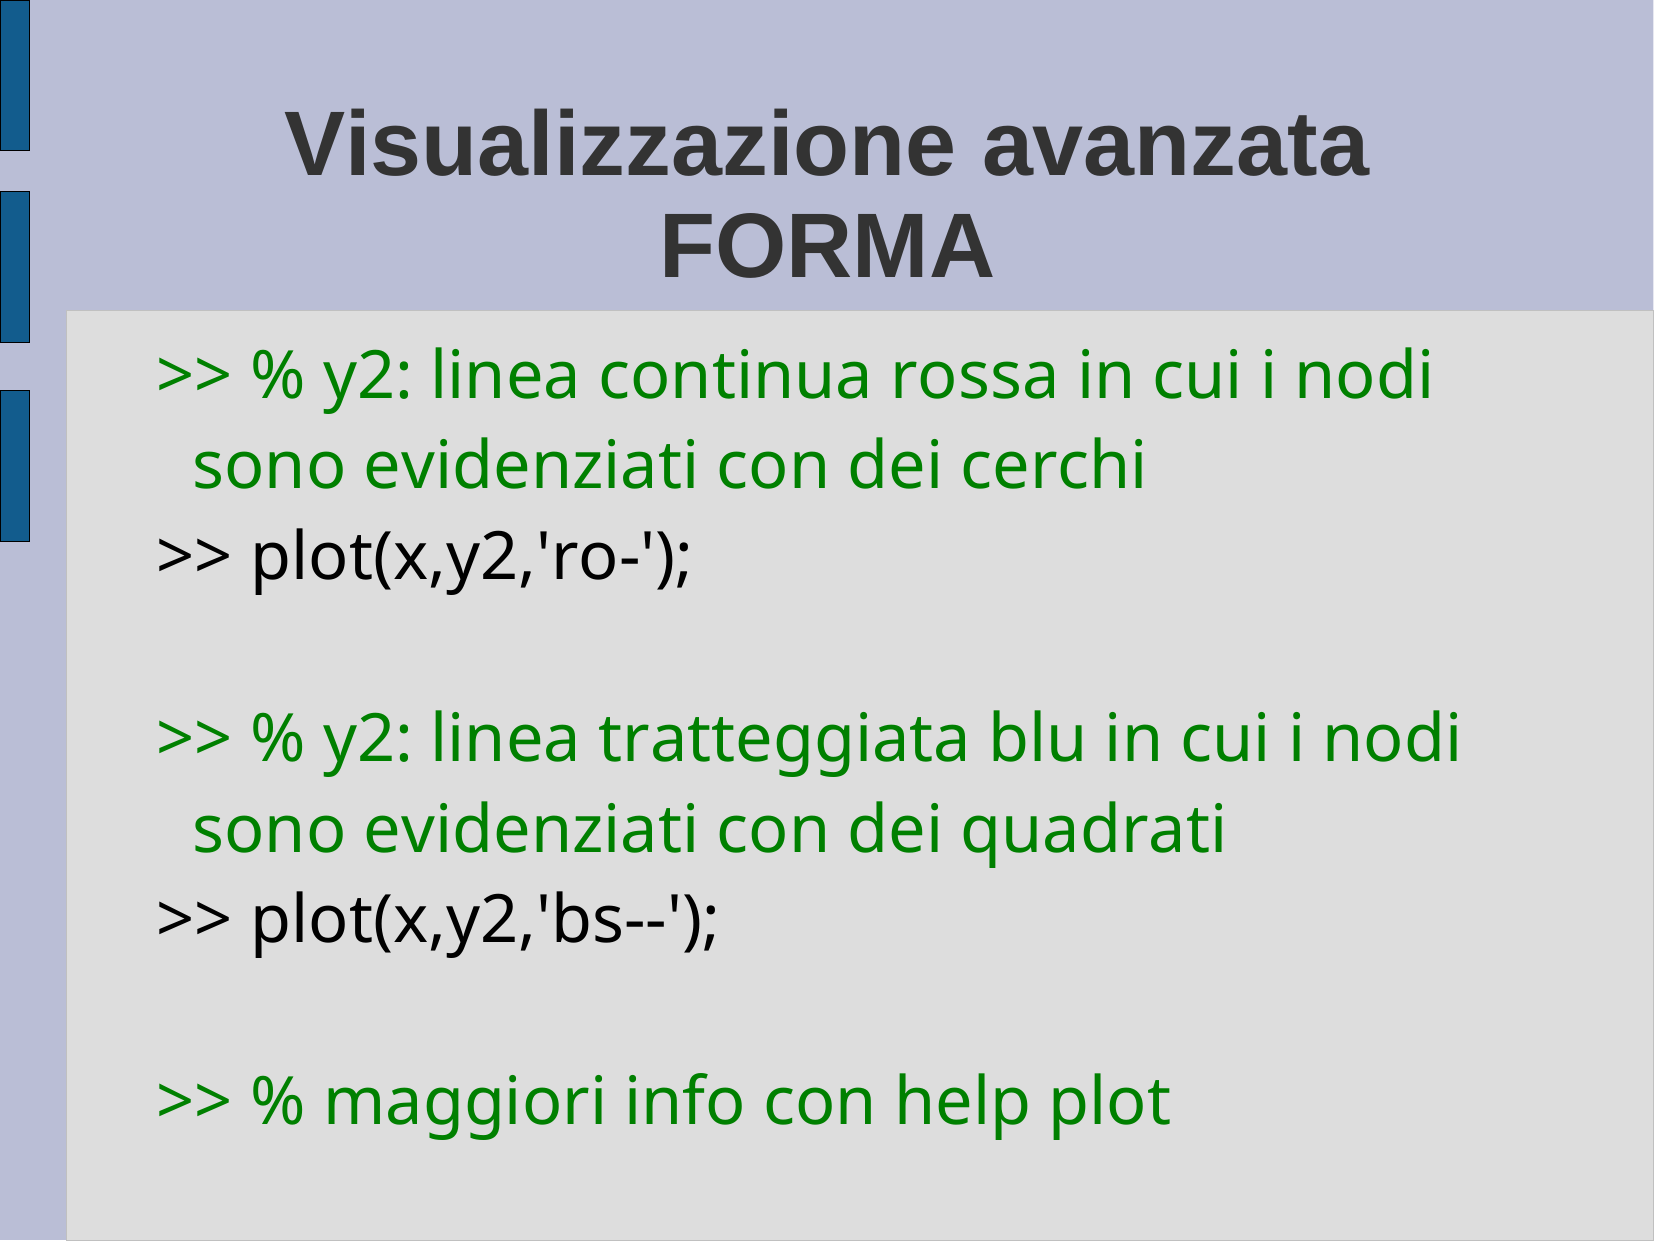

# Visualizzazione avanzata FORMA
>> % y2: linea continua rossa in cui i nodi sono evidenziati con dei cerchi
>> plot(x,y2,'ro-');
>> % y2: linea tratteggiata blu in cui i nodi sono evidenziati con dei quadrati
>> plot(x,y2,'bs--');
>> % maggiori info con help plot